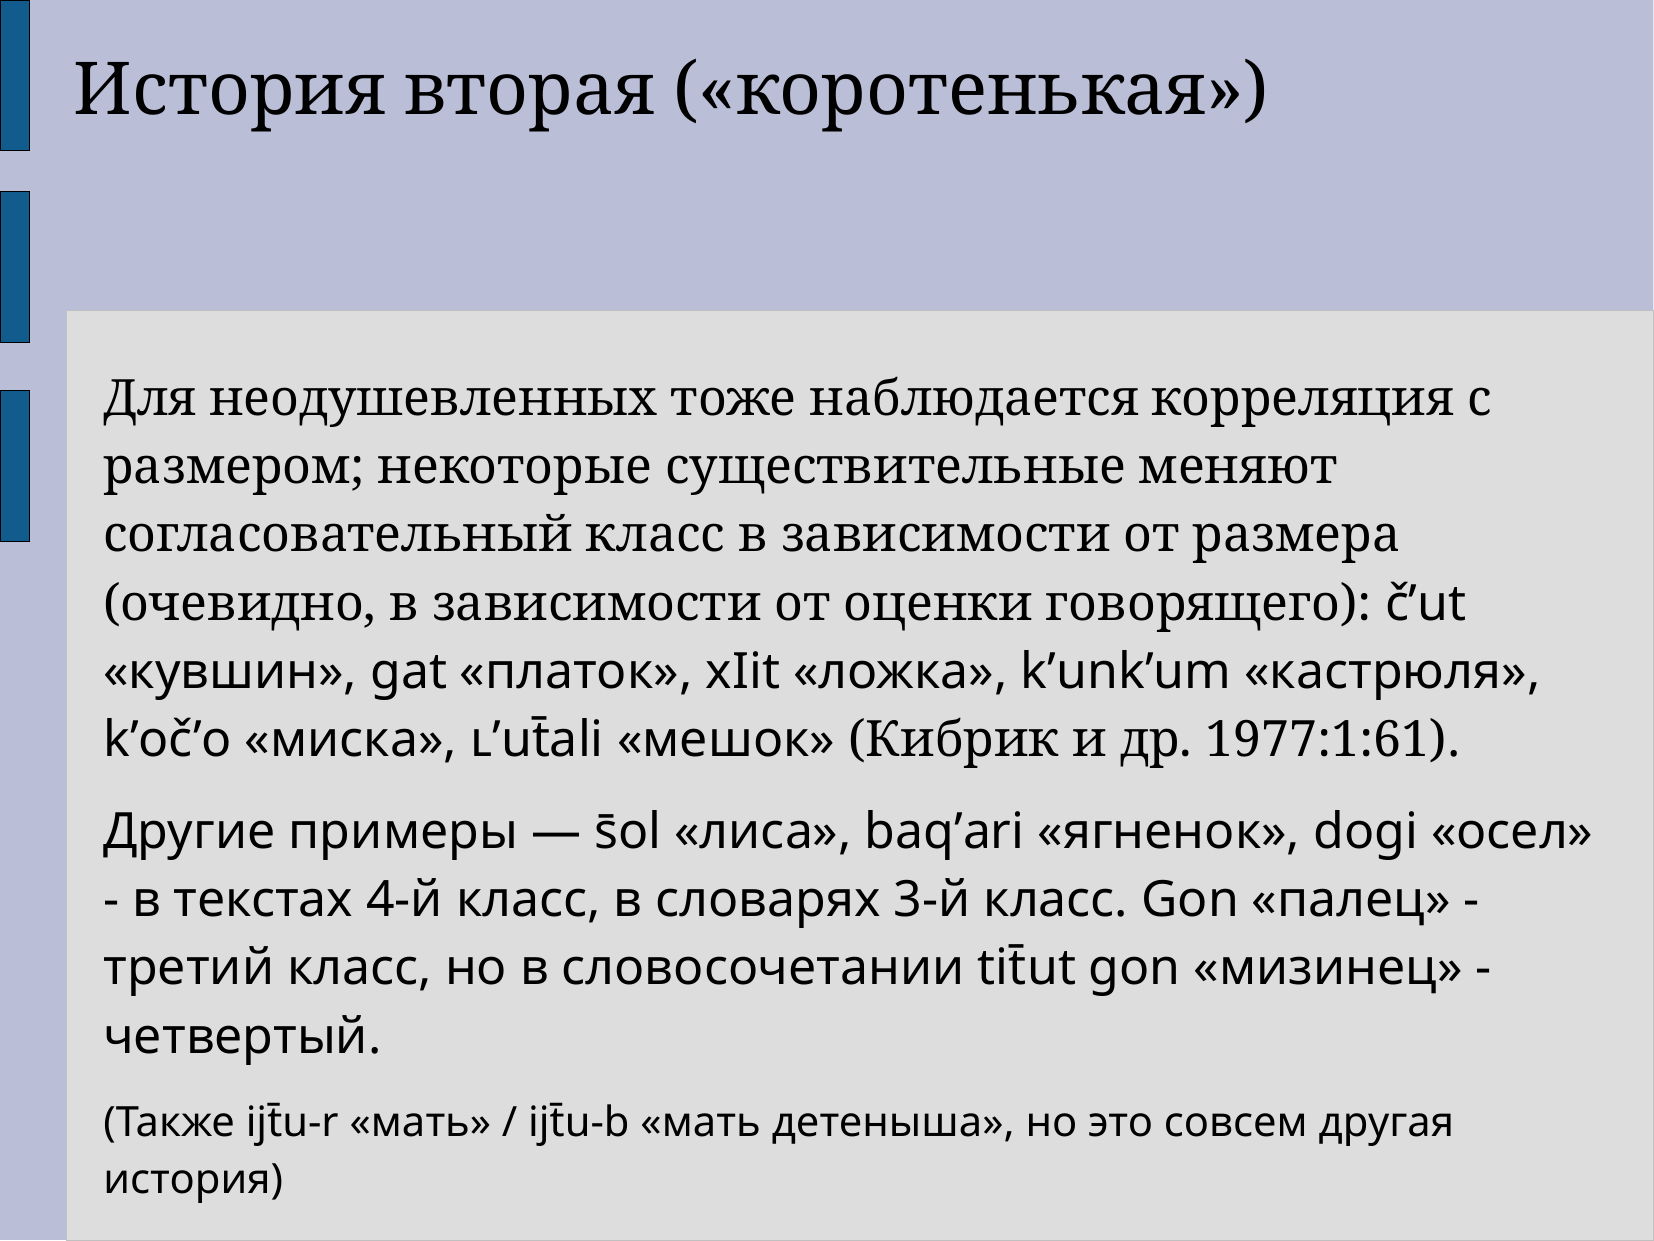

История вторая («коротенькая»)
Для неодушевленных тоже наблюдается корреляция с размером; некоторые существительные меняют согласовательный класс в зависимости от размера (очевидно, в зависимости от оценки говорящего): čʼut «кувшин», gat «платок», xӀit «ложка», kʼunkʼum «кастрюля», kʼočʼo «миска», ʟʼut̄ali «мешок» (Кибрик и др. 1977:1:61).
Другие примеры — s̄ol «лиса», baqʼari «ягненок», dogi «осел» - в текстах 4-й класс, в словарях 3-й класс. Gon «палец» - третий класс, но в словосочетании tit̄ut gon «мизинец» - четвертый.
(Также ijt̄u-r «мать» / ijt̄u-b «мать детеныша», но это совсем другая история)